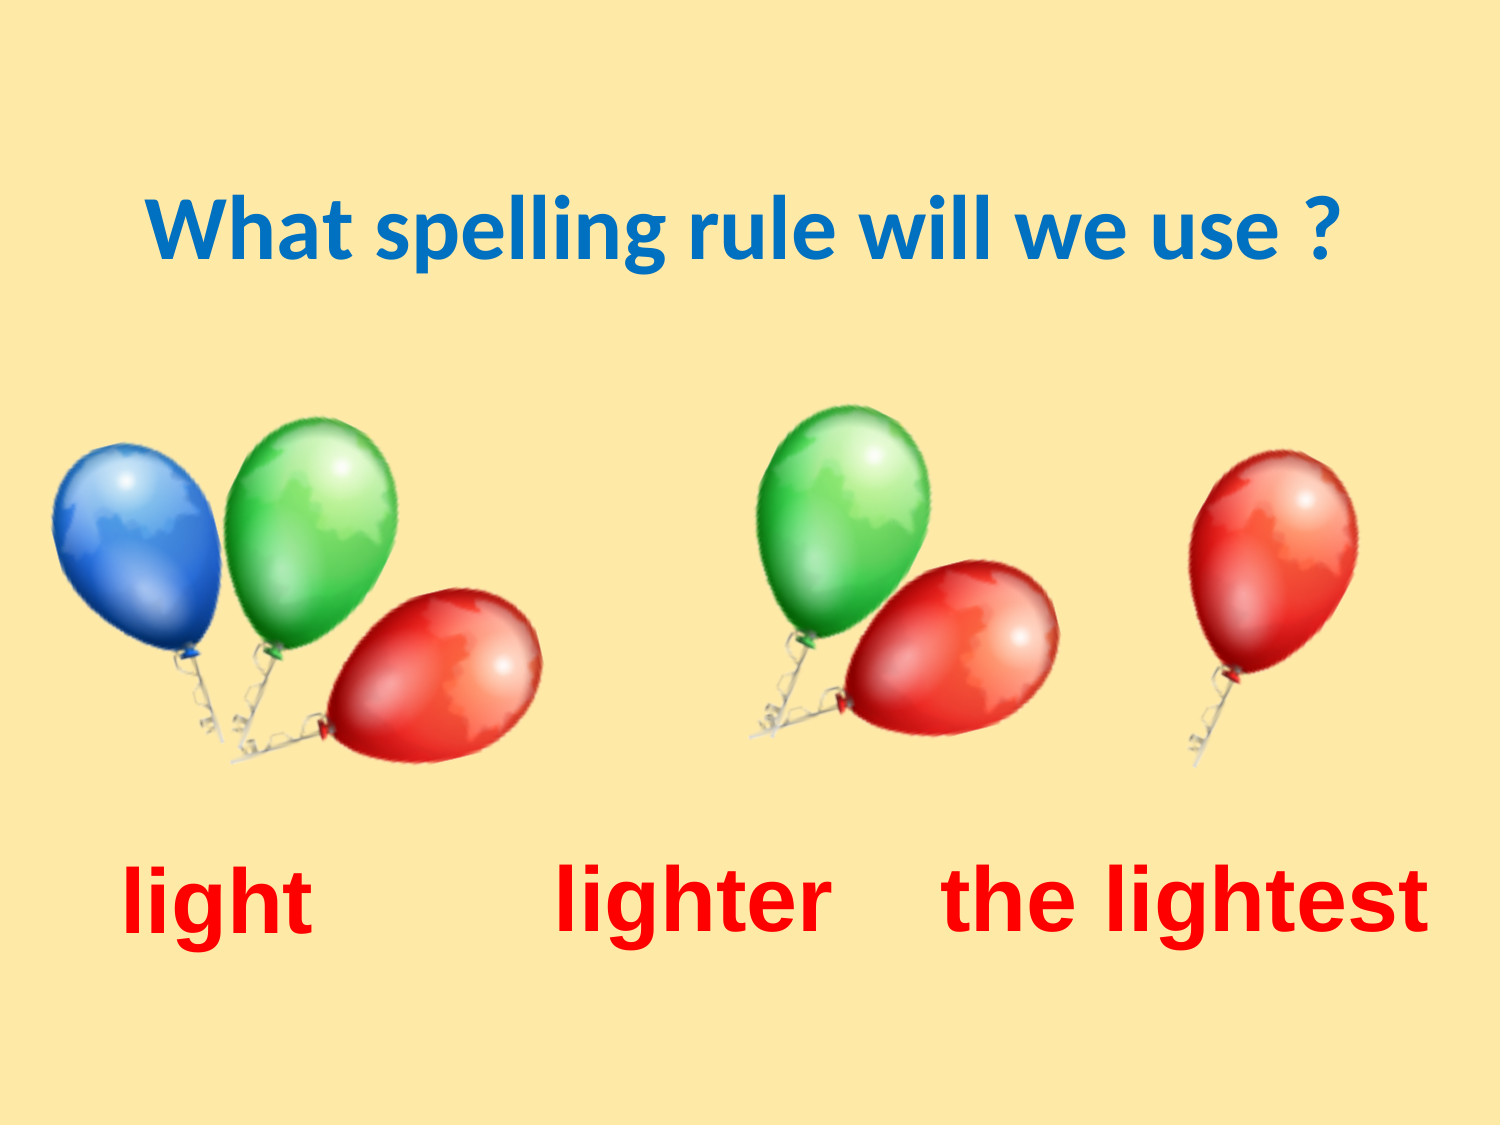

# What spelling rule will we use ?
lighter
the lightest
light